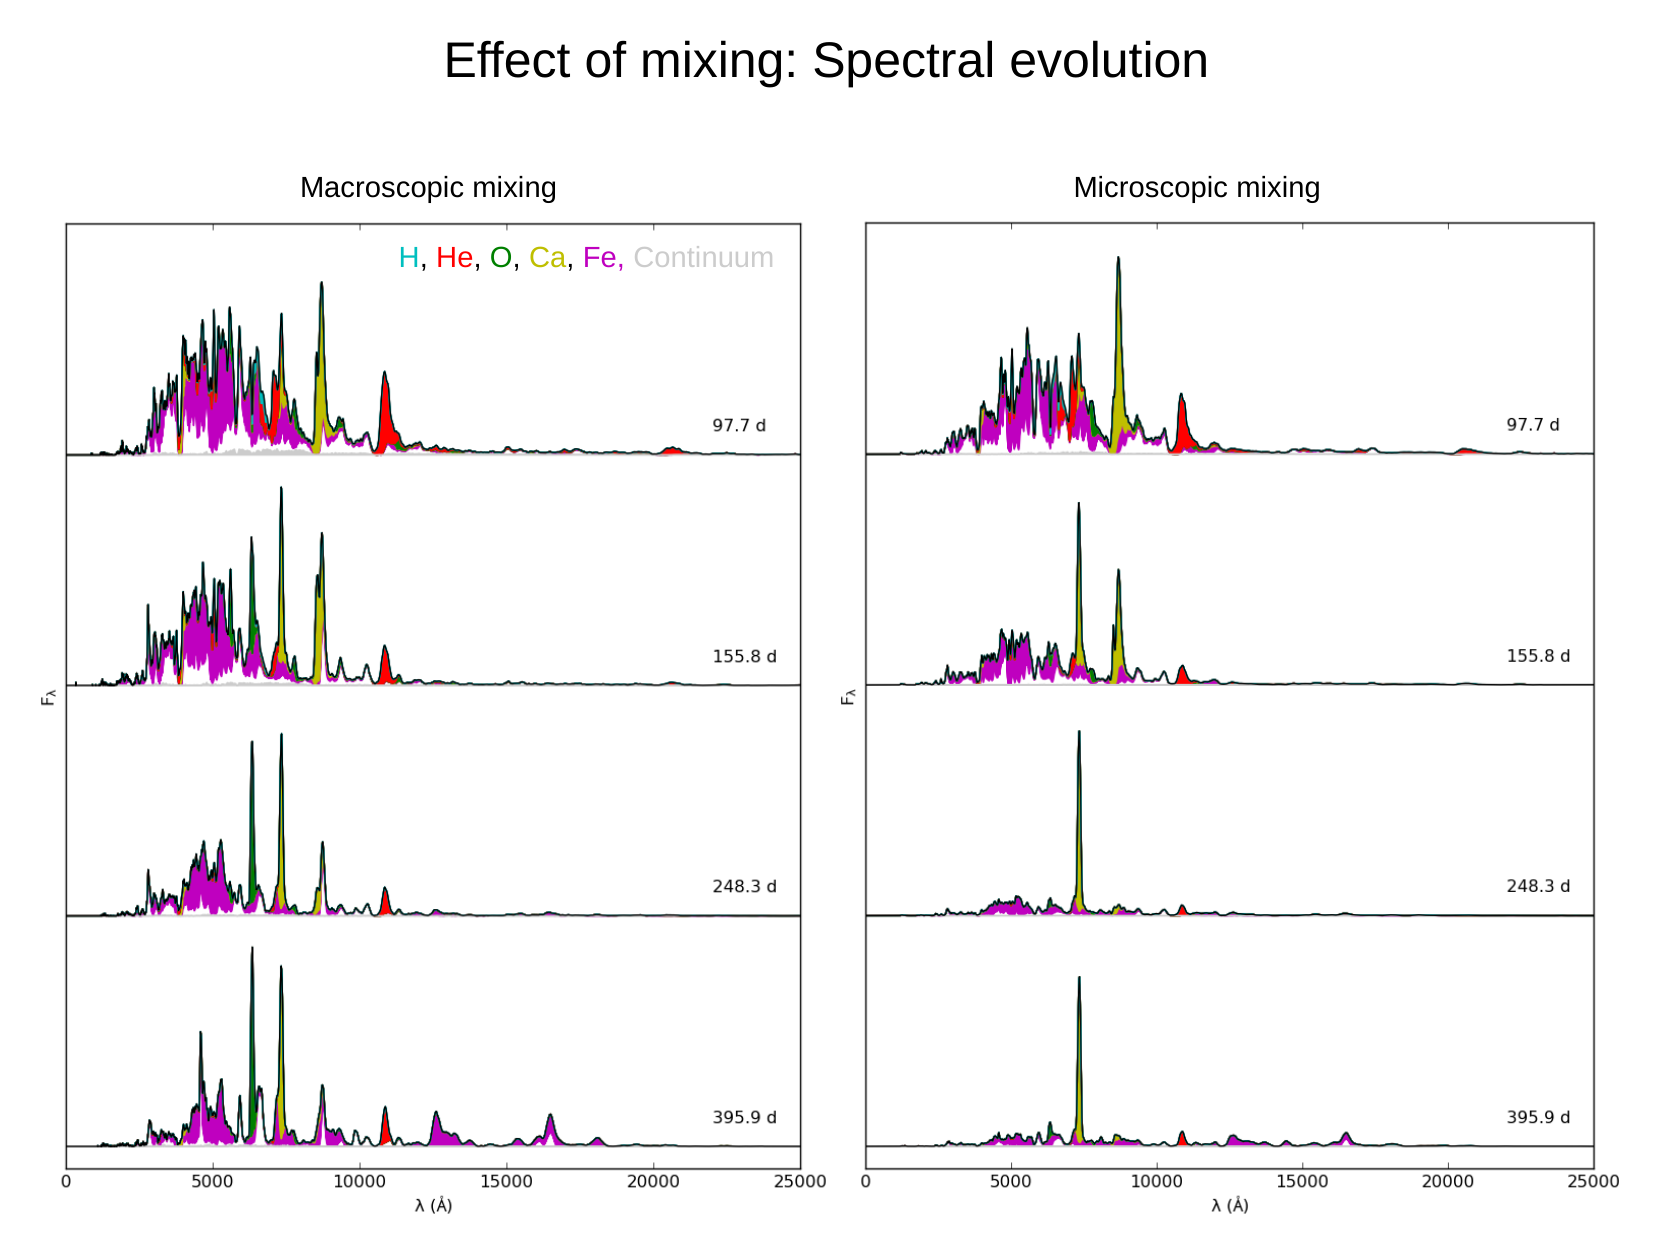

Effect of mixing: Spectral evolution
Macroscopic mixing
Microscopic mixing
H, He, O, Ca, Fe, Continuum